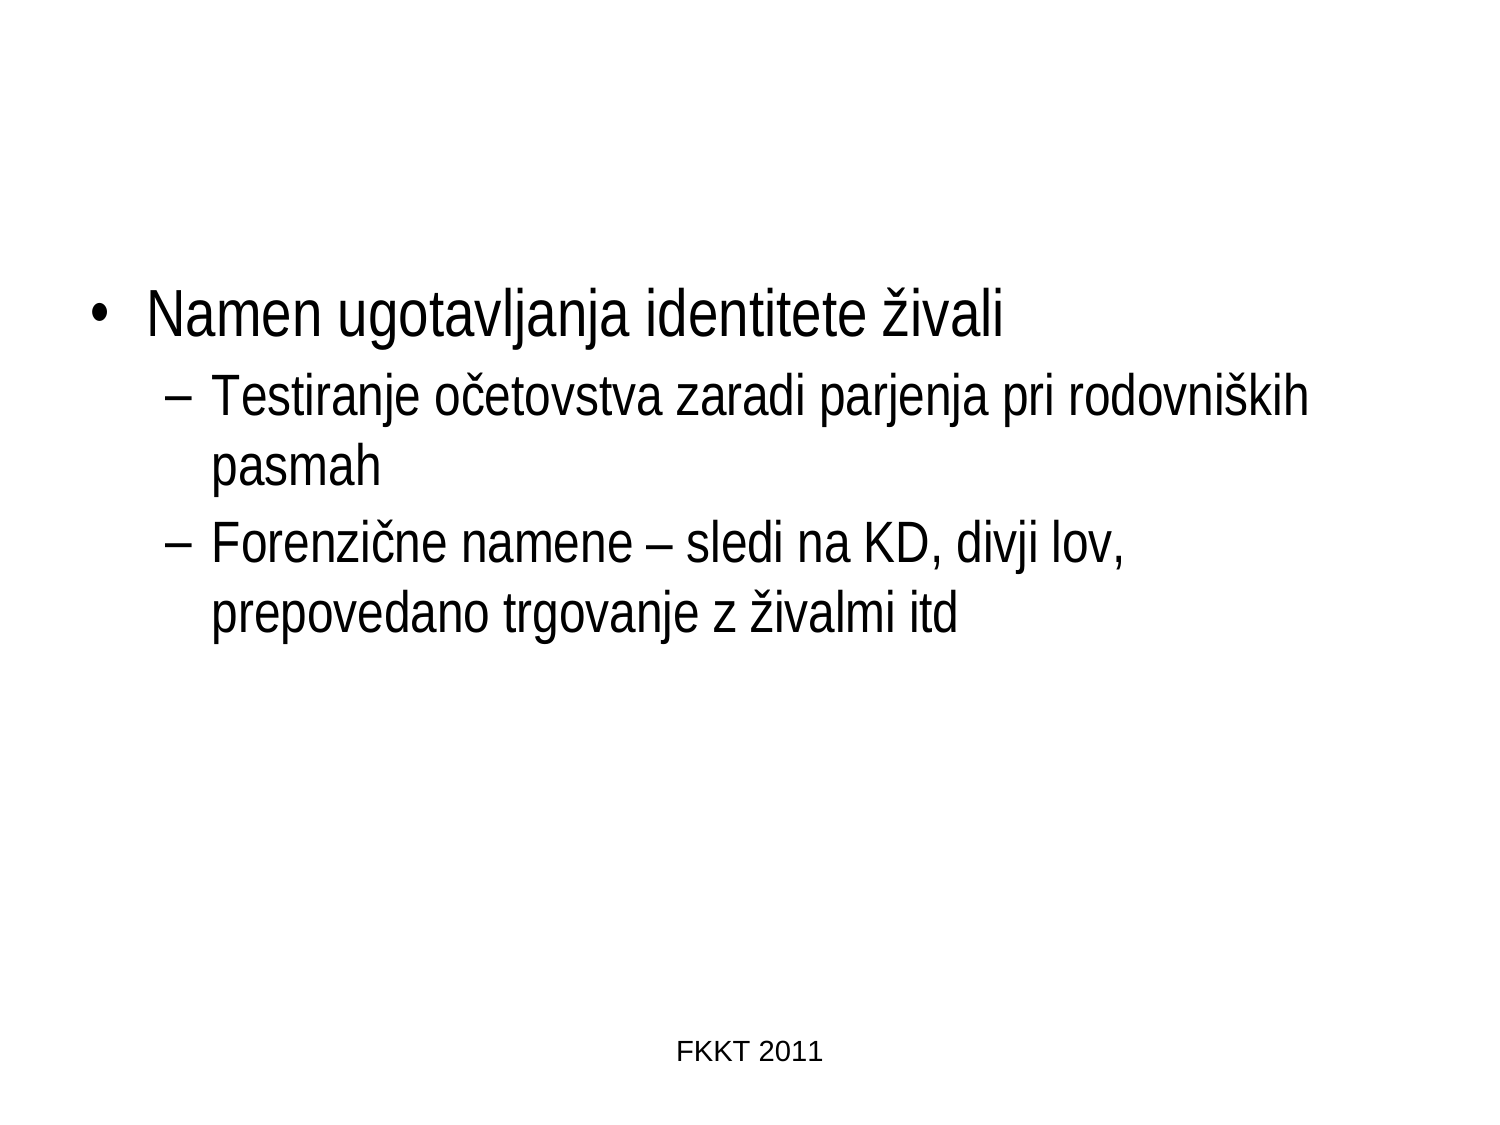

# Namen ugotavljanja identitete živali
Testiranje očetovstva zaradi parjenja pri rodovniških pasmah
Forenzične namene – sledi na KD, divji lov, prepovedano trgovanje z živalmi itd
FKKT 2011